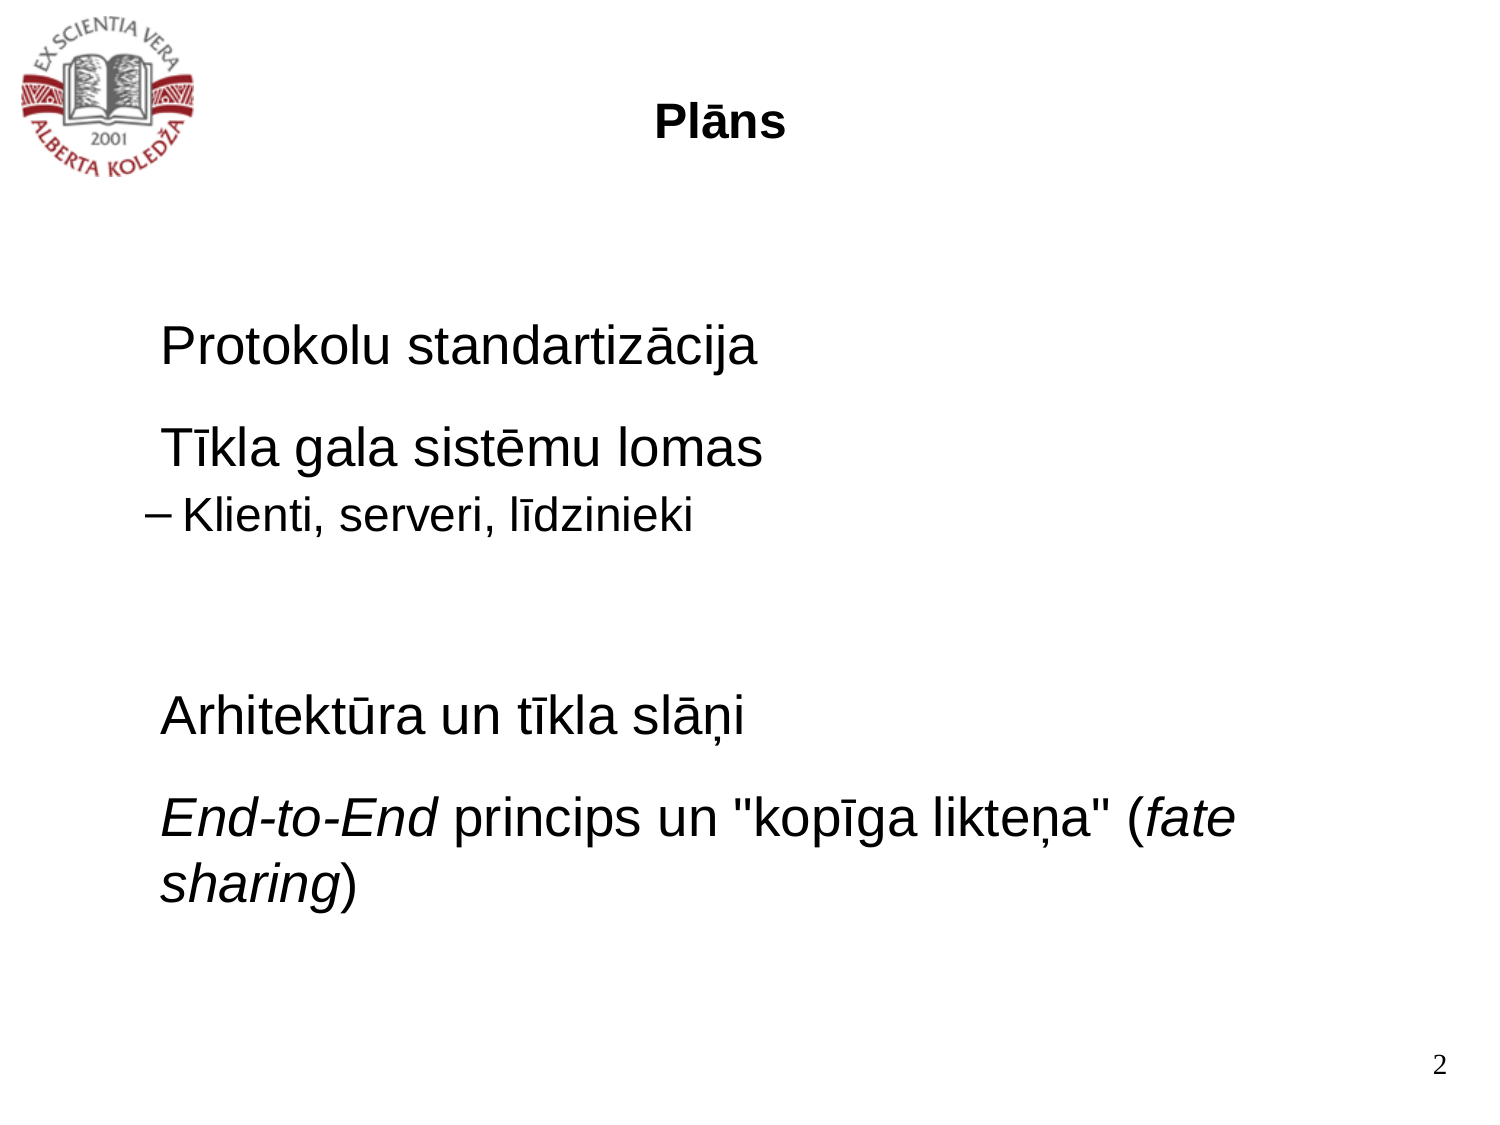

# Plāns
Protokolu standartizācija
Tīkla gala sistēmu lomas
Klienti, serveri, līdzinieki
Arhitektūra un tīkla slāņi
End-to-End princips un "kopīga likteņa" (fate sharing)
1